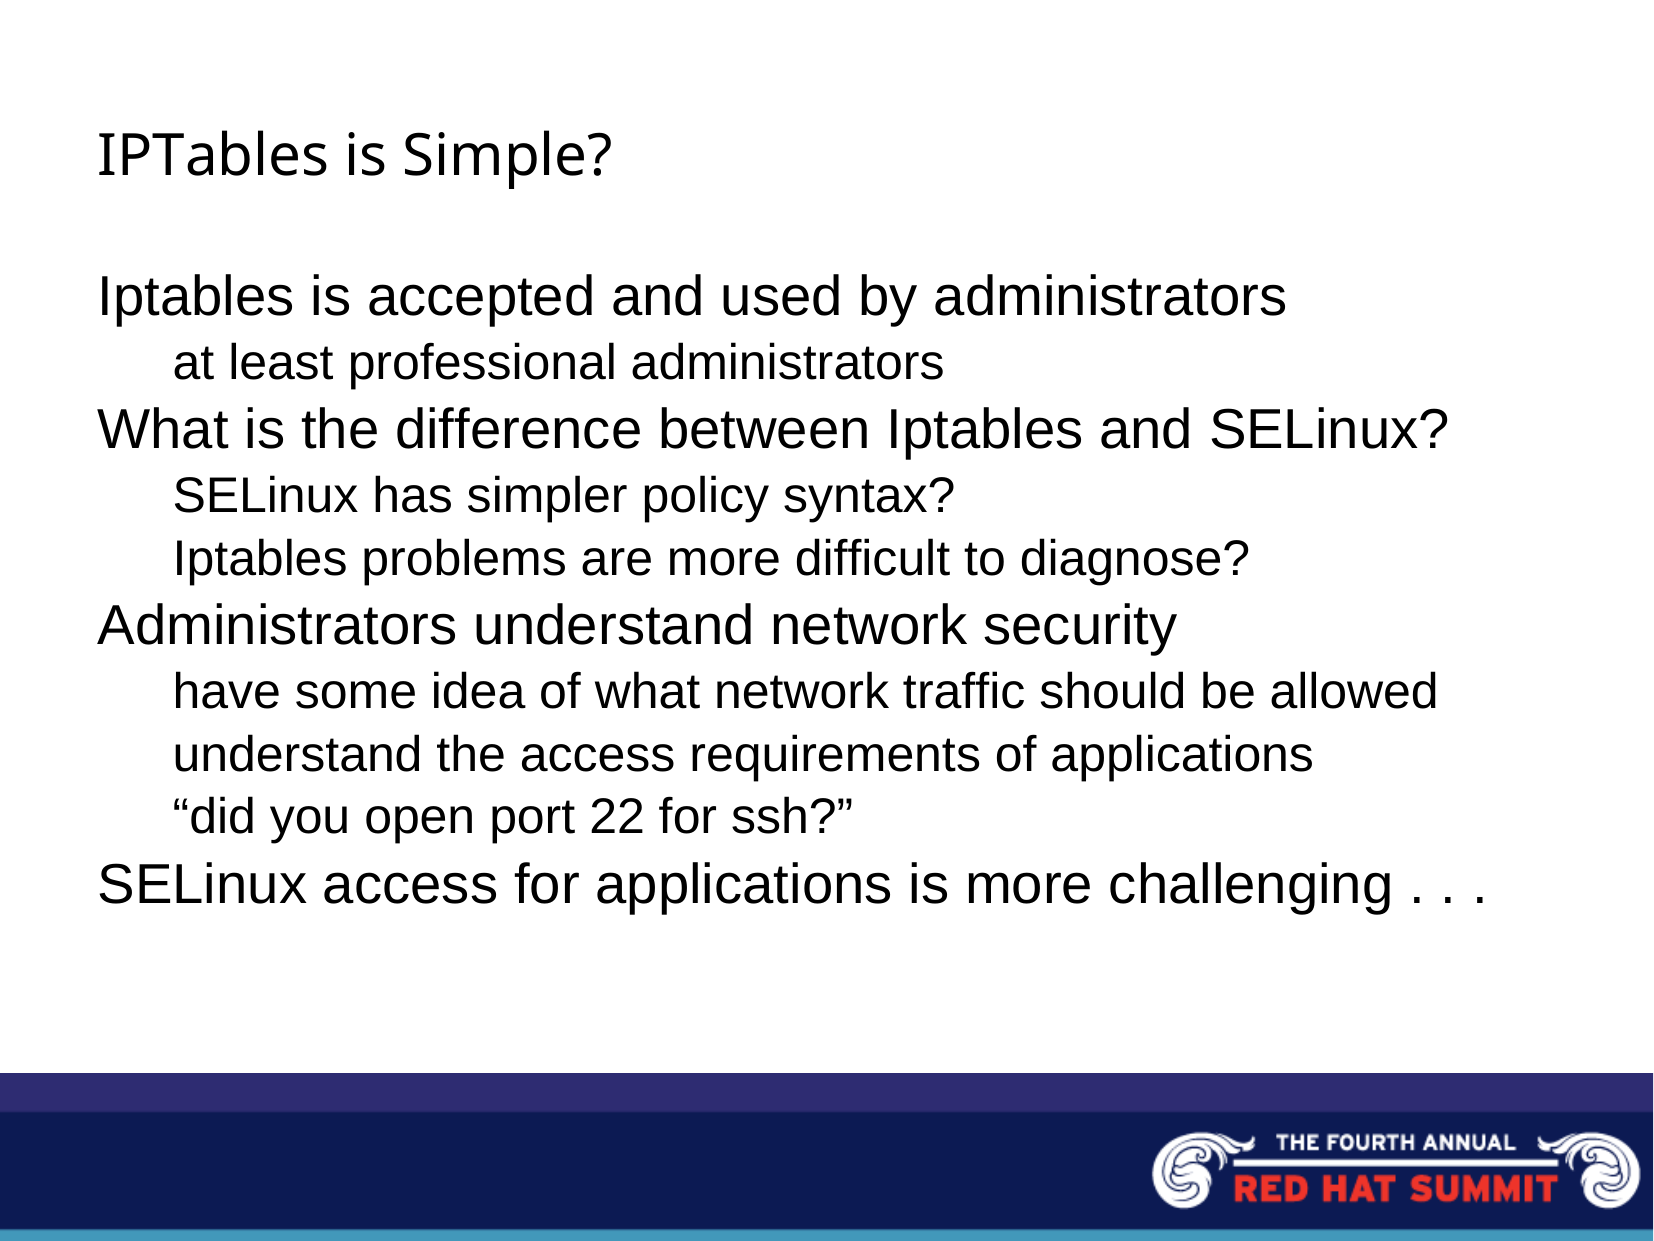

# IPTables is Simple?
Iptables is accepted and used by administrators
at least professional administrators
What is the difference between Iptables and SELinux?
SELinux has simpler policy syntax?
Iptables problems are more difficult to diagnose?
Administrators understand network security
have some idea of what network traffic should be allowed
understand the access requirements of applications
“did you open port 22 for ssh?”
SELinux access for applications is more challenging . . .